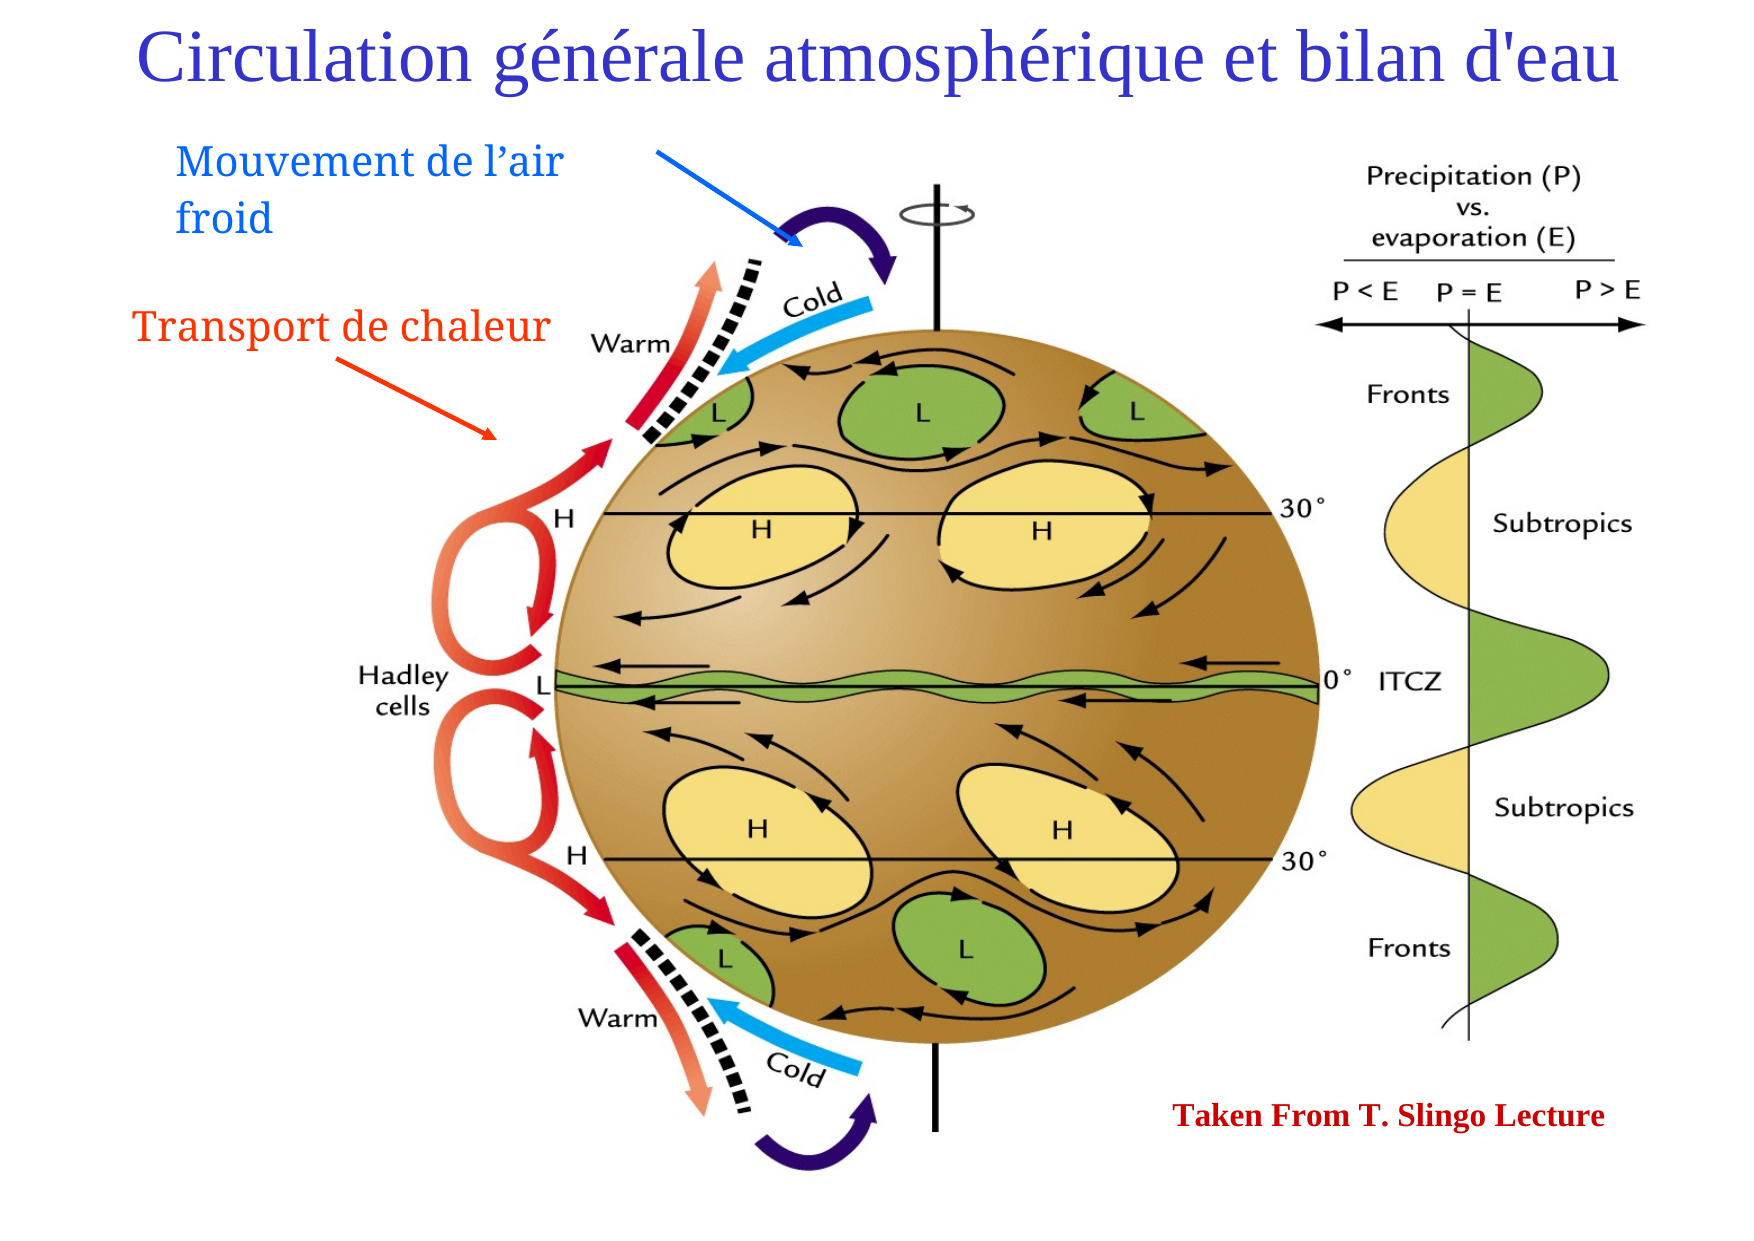

Circulation générale atmosphérique et bilan d'eau
Mouvement de l’air froid
Transport de chaleur
Taken From T. Slingo Lecture